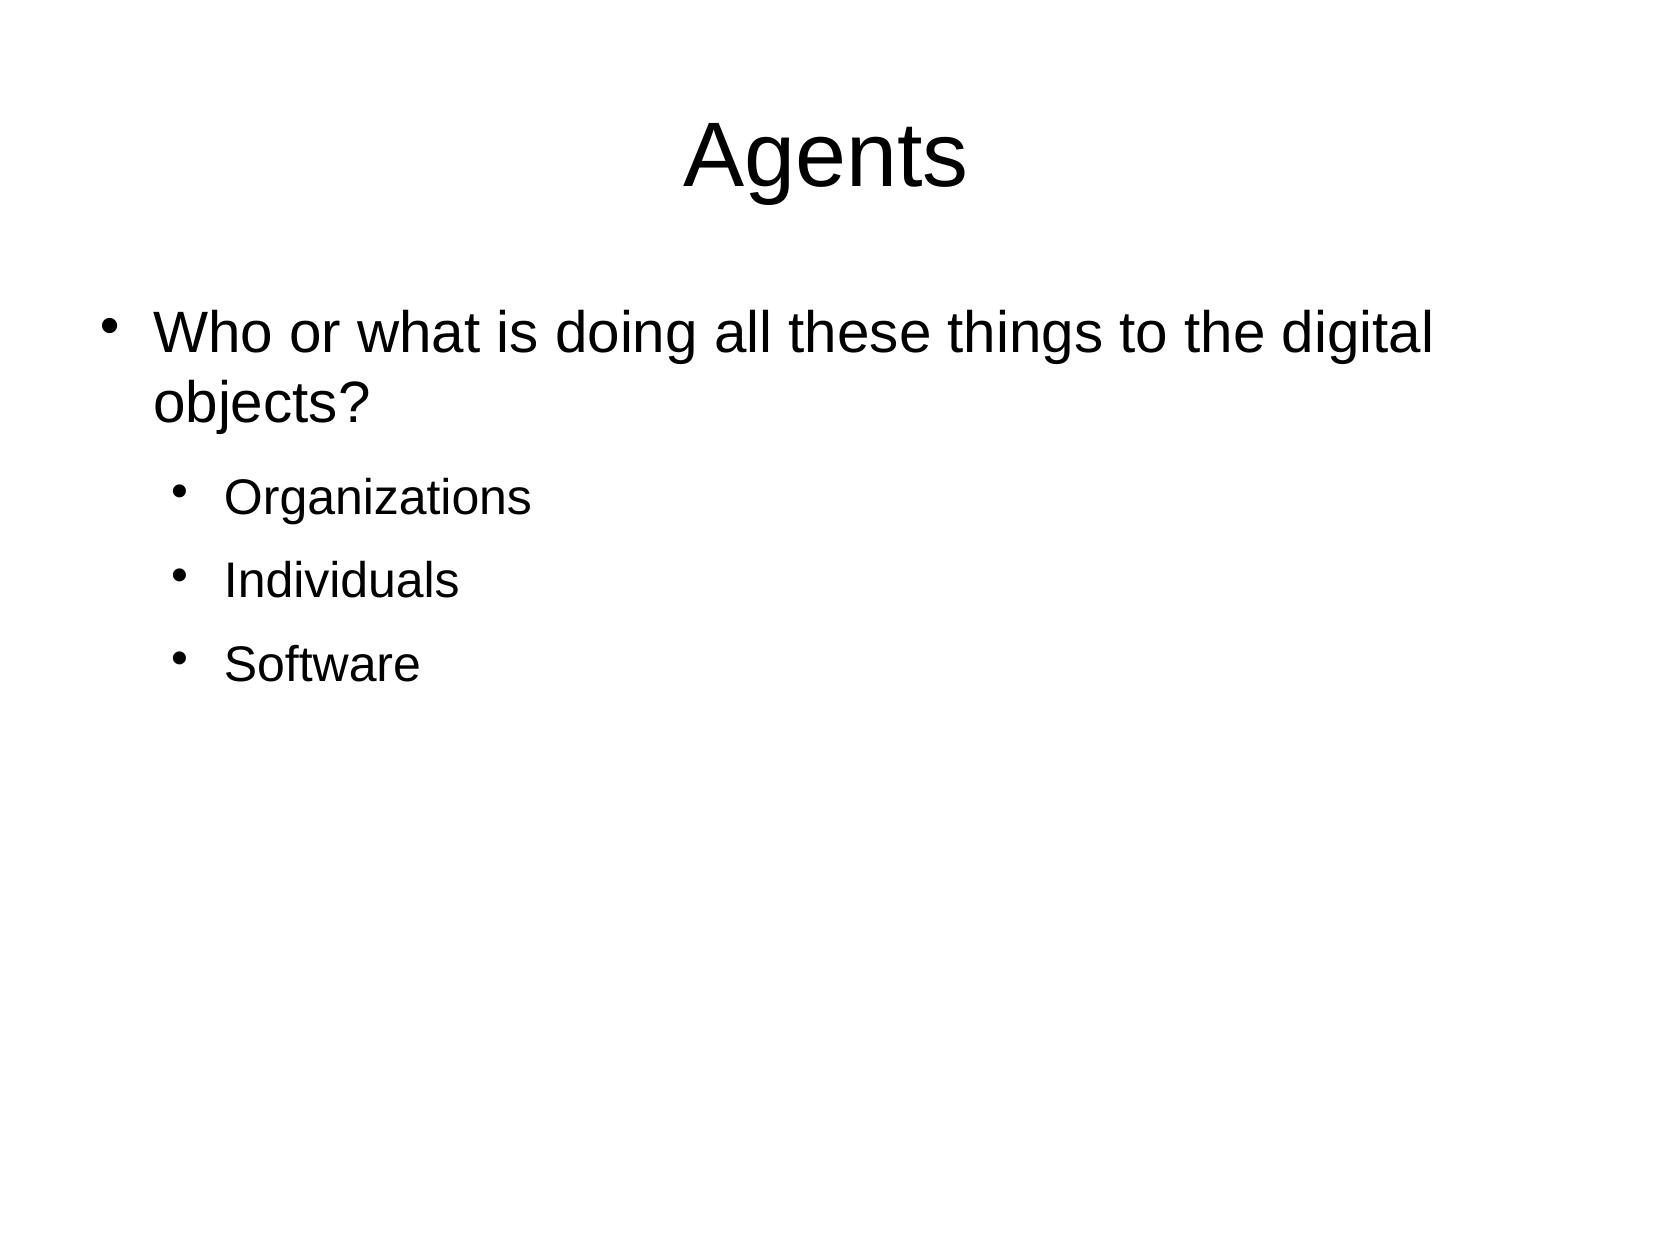

Agents
Who or what is doing all these things to the digital objects?
Organizations
Individuals
Software